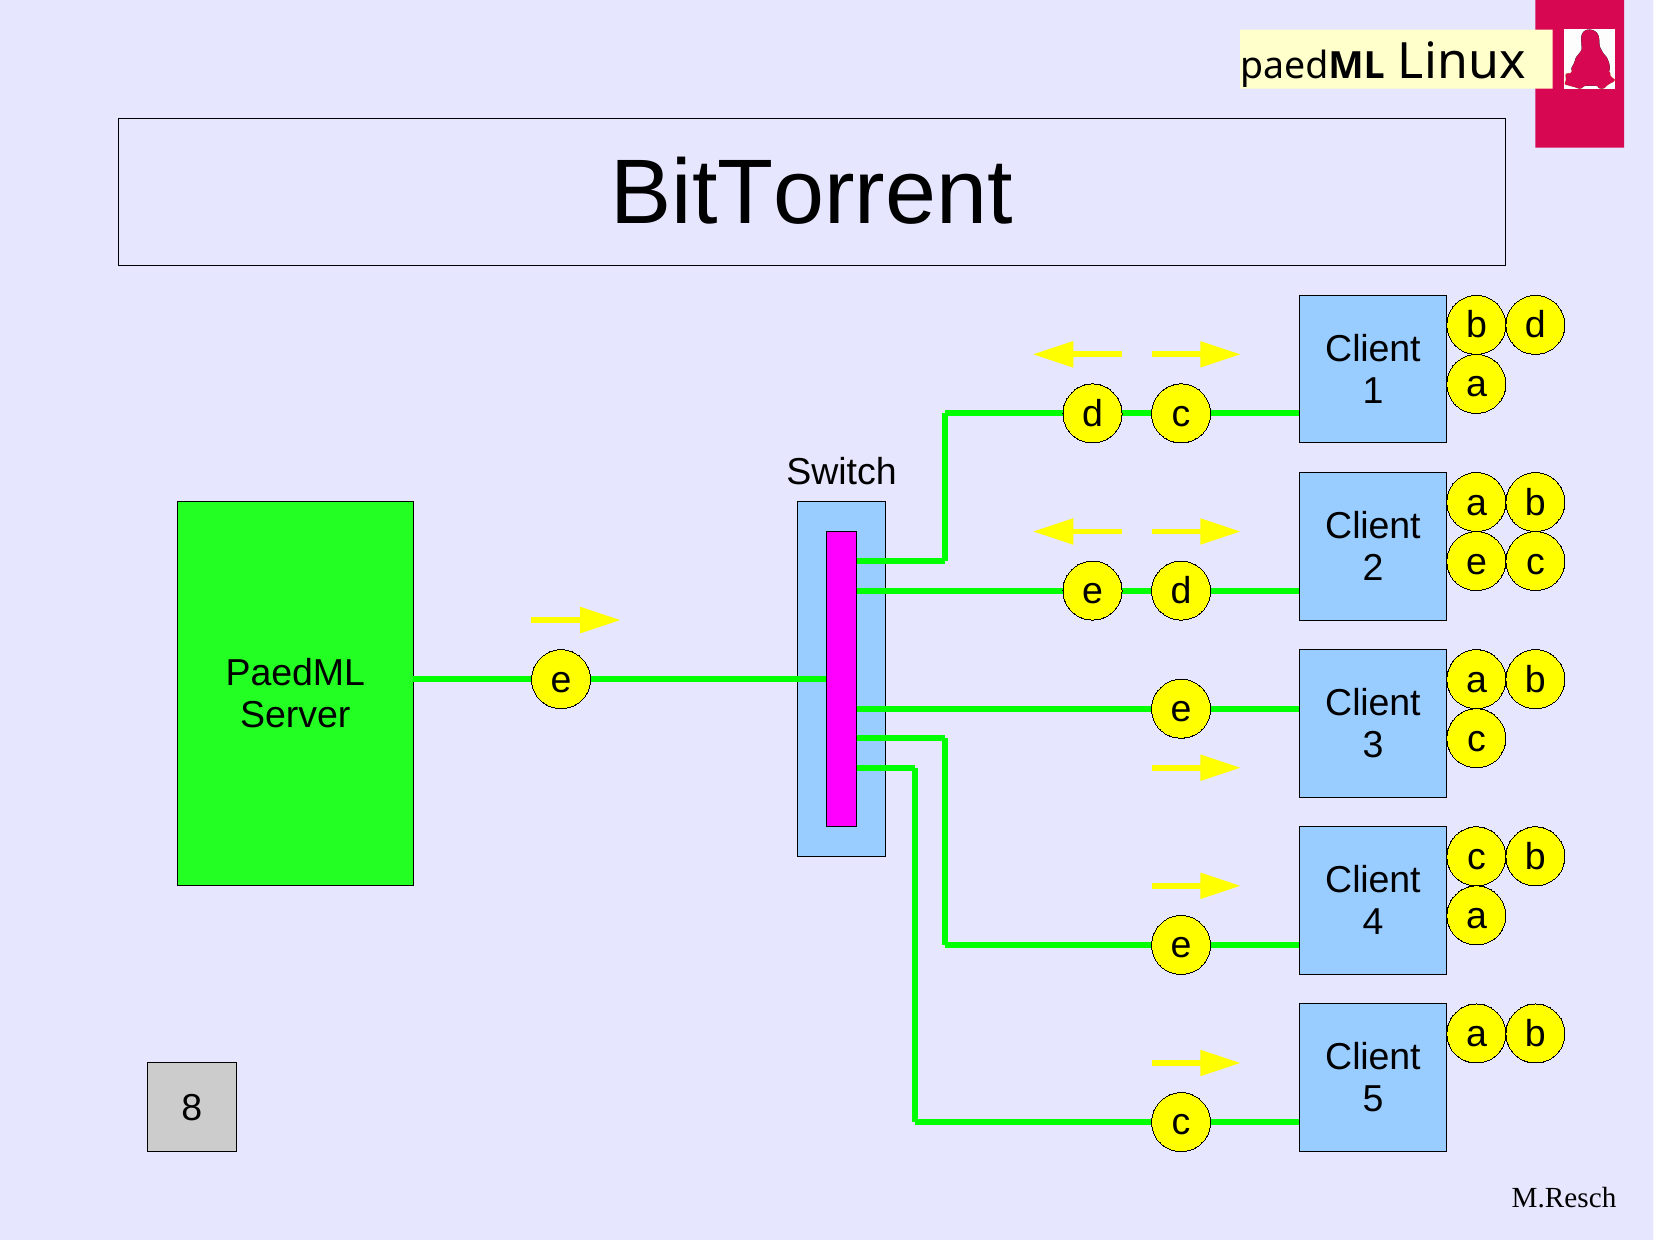

# BitTorrent
Client
1
b
d
a
d
c
Switch
Client
2
a
b
PaedML
Server
e
c
e
d
e
Client
3
a
b
e
c
Client
4
c
b
a
e
Client
5
a
b
8
c
M.Resch